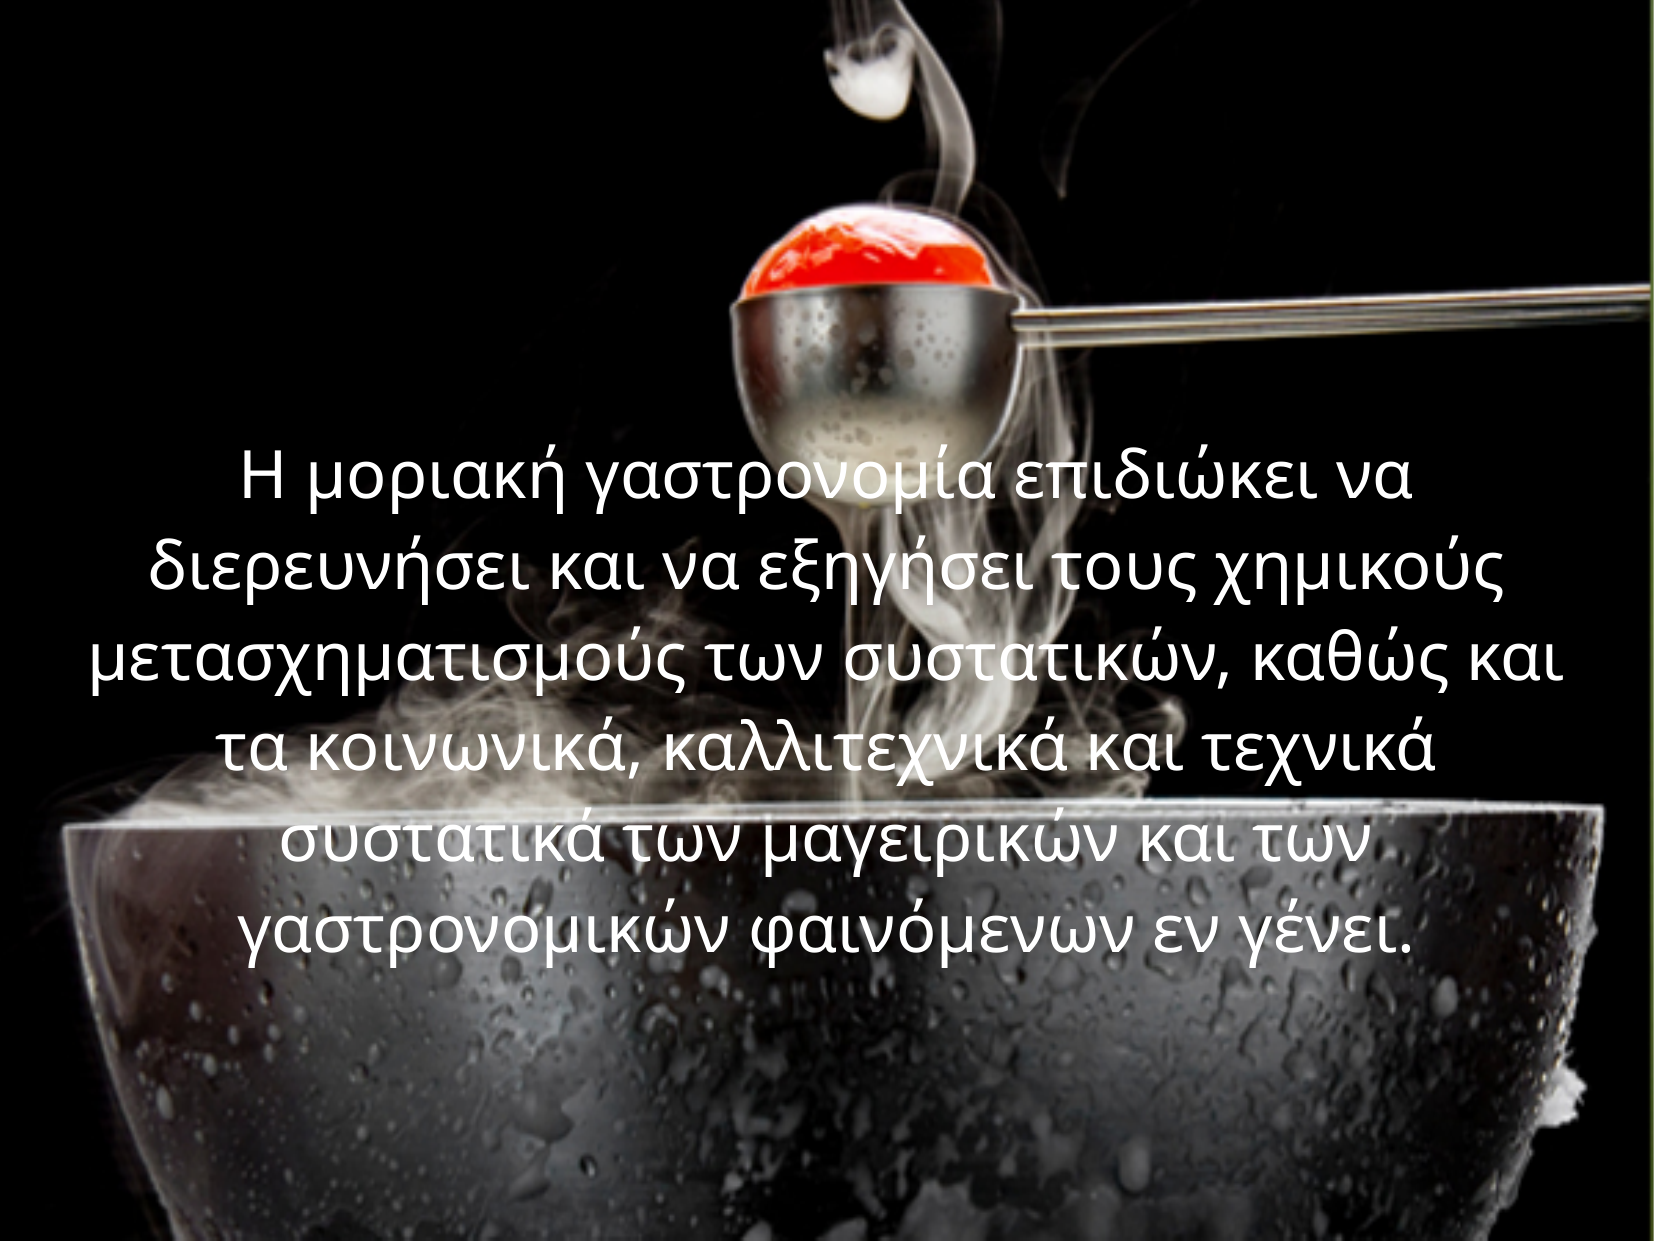

# Η μοριακή γαστρονομία επιδιώκει να διερευνήσει και να εξηγήσει τους χημικούς μετασχηματισμούς των συστατικών, καθώς και τα κοινωνικά, καλλιτεχνικά και τεχνικά συστατικά των μαγειρικών και των γαστρονομικών φαινόμενων εν γένει.